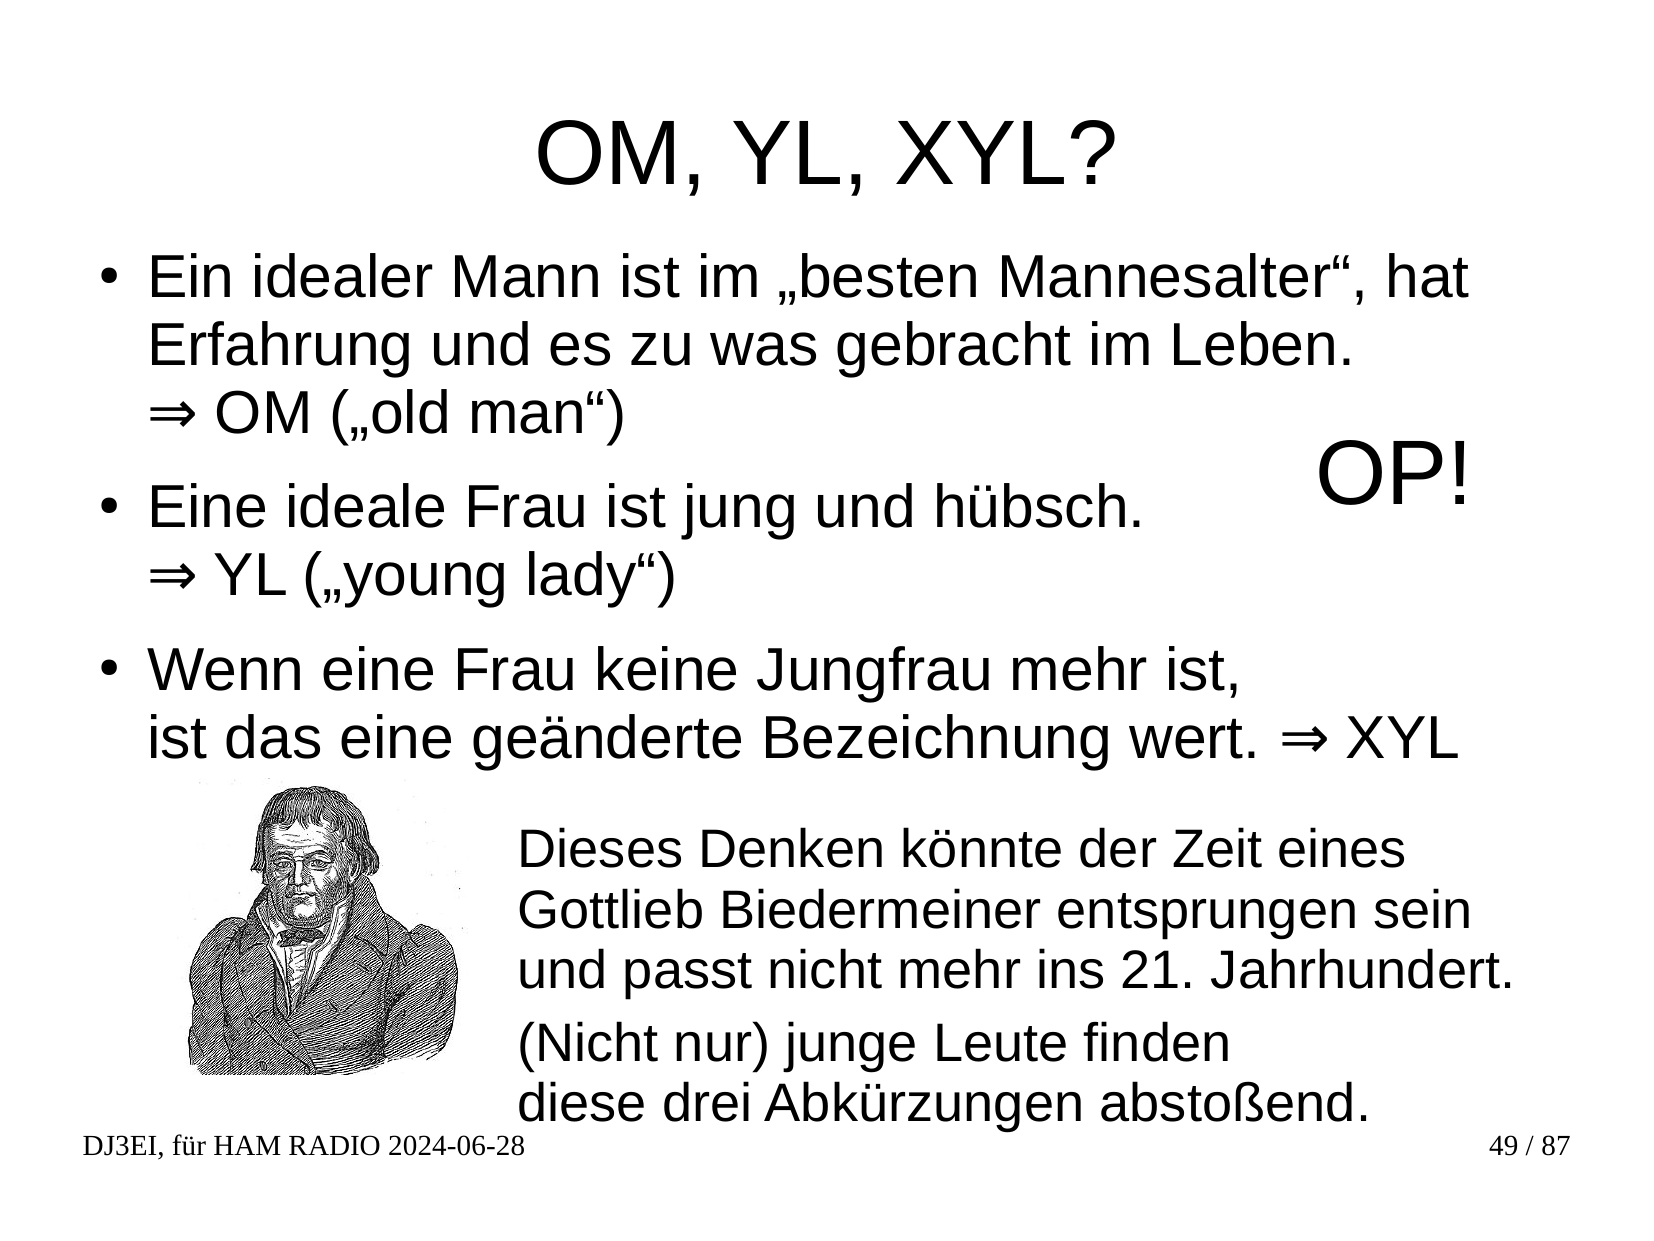

# OM, YL, XYL?
Ein idealer Mann ist im „besten Mannesalter“, hat Erfahrung und es zu was gebracht im Leben.
⇒ OM („old man“)
Eine ideale Frau ist jung und hübsch.
⇒ YL („young lady“)
Wenn eine Frau keine Jungfrau mehr ist,
ist das eine geänderte Bezeichnung wert. ⇒ XYL
OP!
Dieses Denken könnte der Zeit eines
Gottlieb Biedermeiner entsprungen sein
und passt nicht mehr ins 21. Jahrhundert.
(Nicht nur) junge Leute finden
diese drei Abkürzungen abstoßend.
49